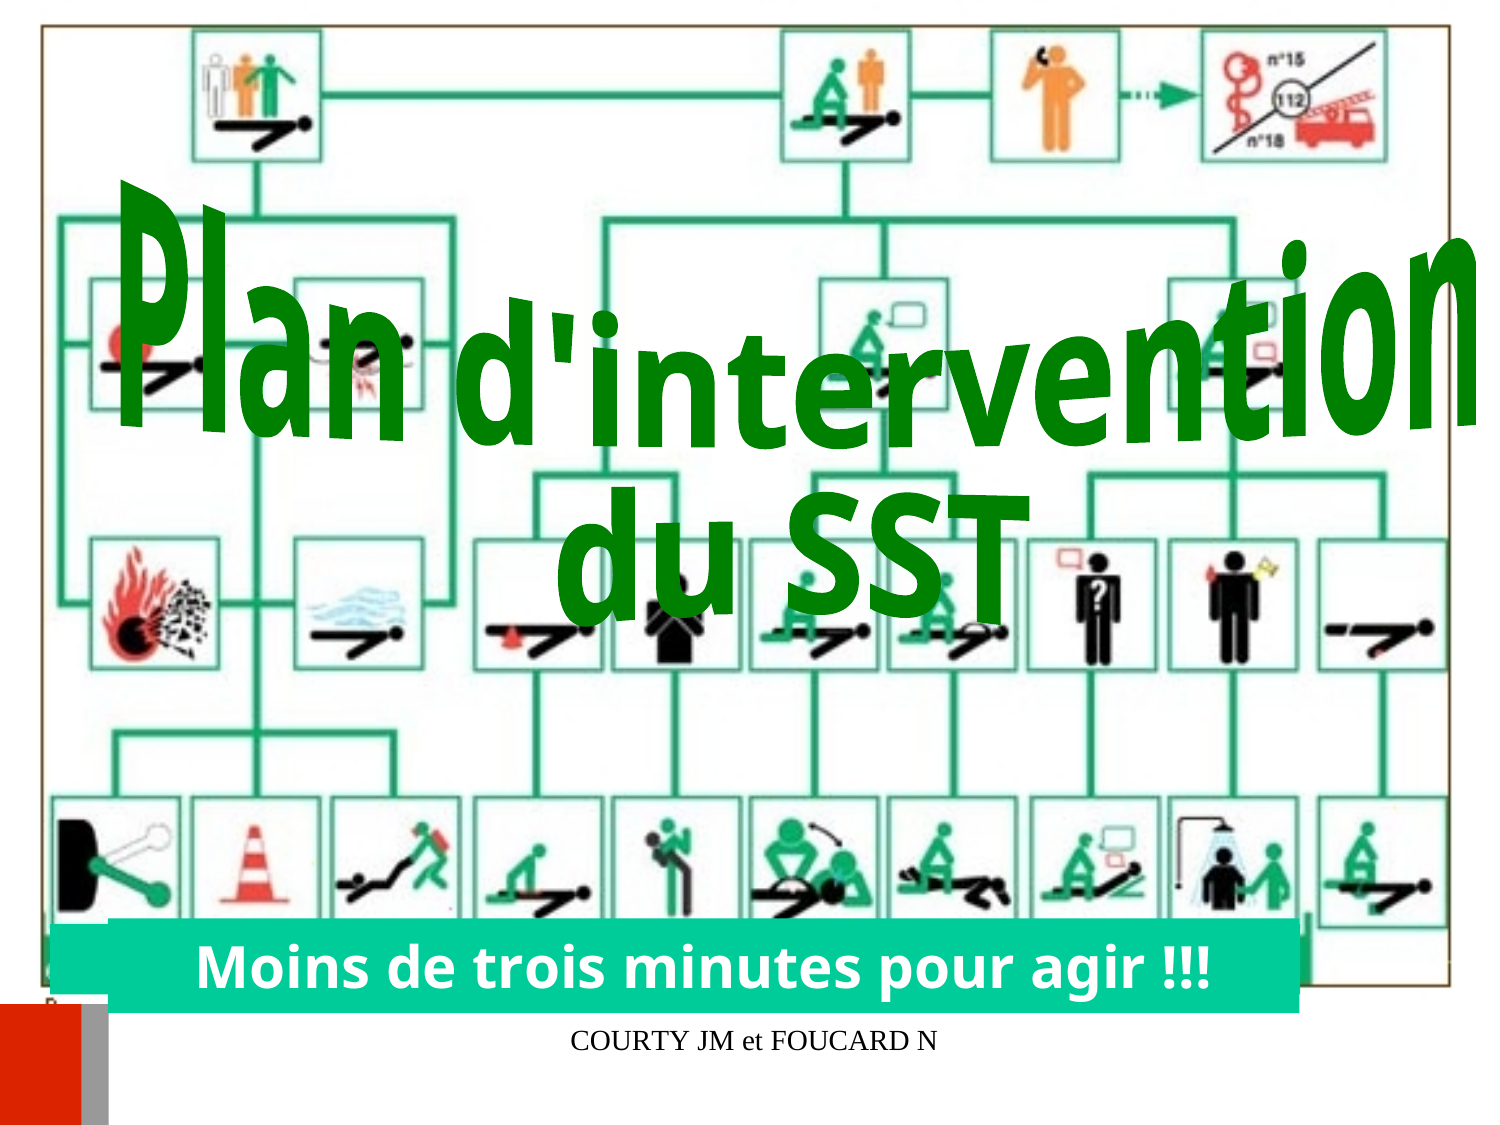

Plan d'intervention
du SST
Moins de trois minutes pour agir !!!
 COURTY JM et FOUCARD N